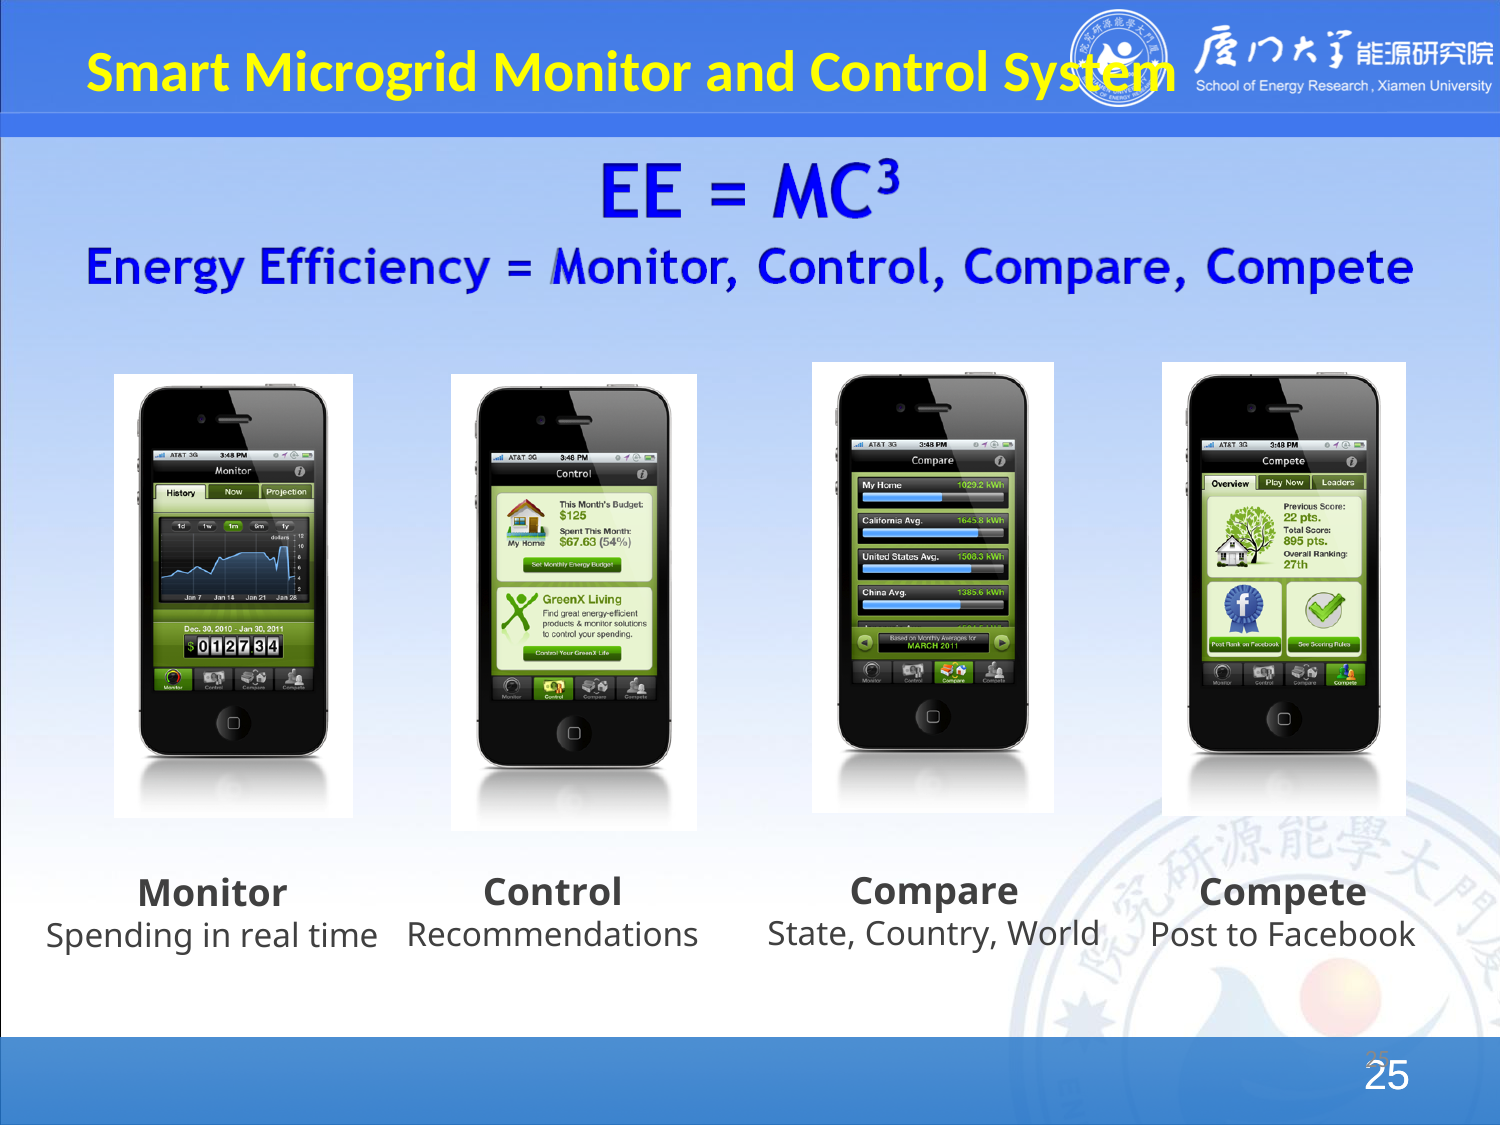

Smart Microgrid Monitor and Control System
Compare
State, Country, World
Compete
Post to Facebook
Control
Recommendations
Monitor
Spending in real time